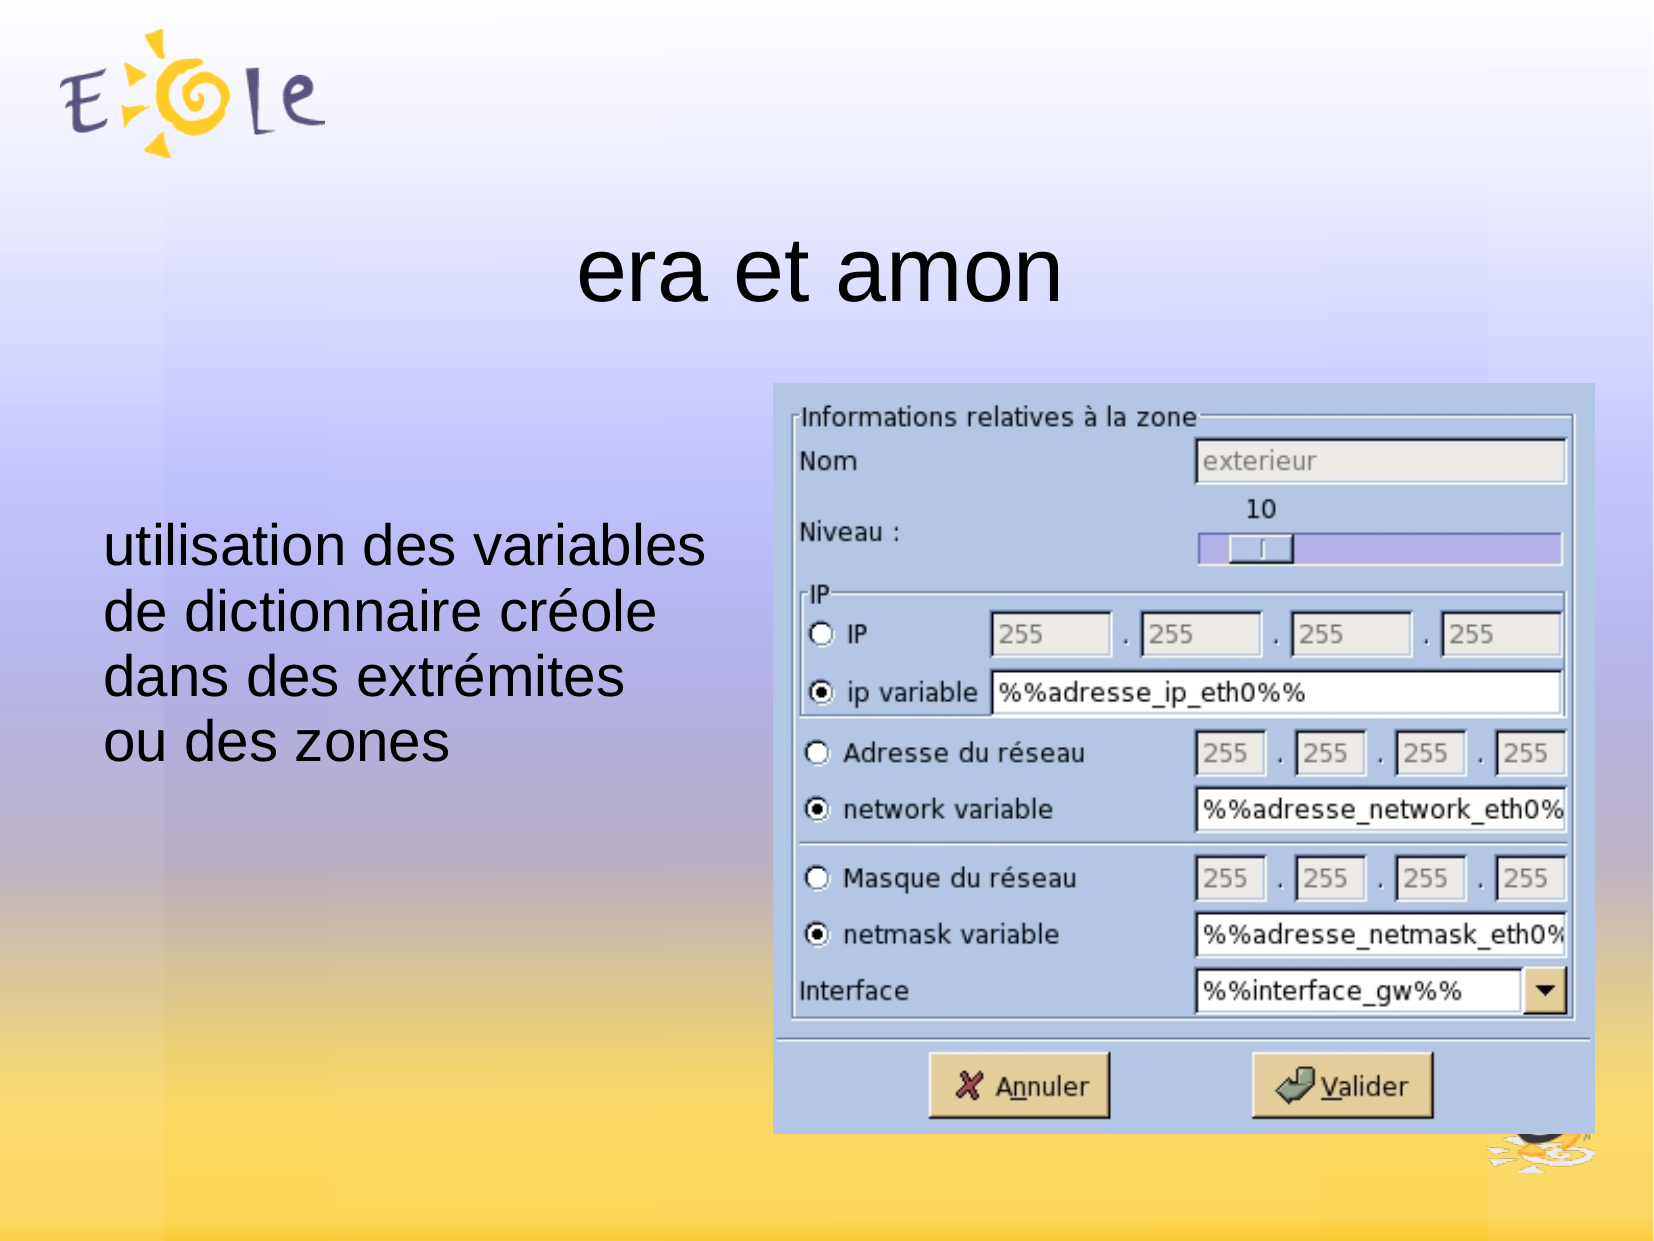

# era et amon
utilisation des variables
de dictionnaire créole
dans des extrémites
ou des zones